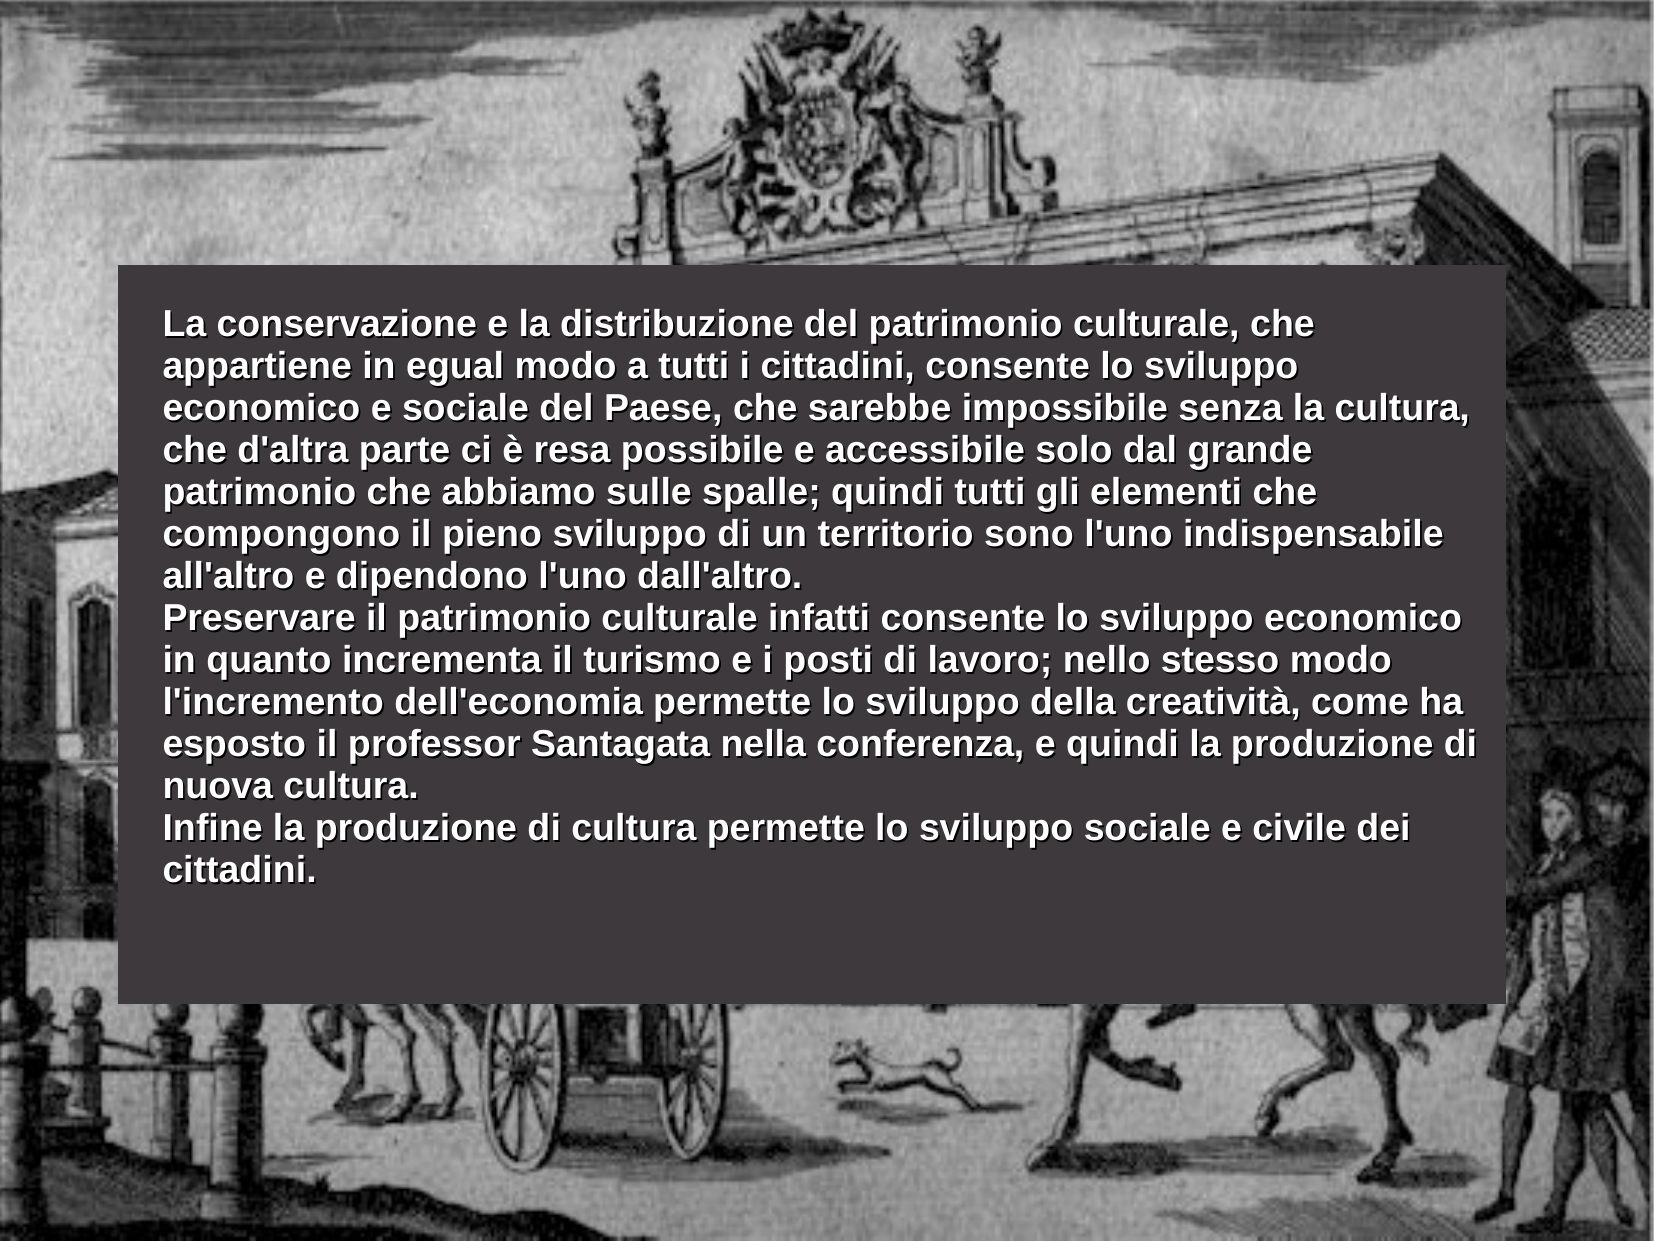

La conservazione e la distribuzione del patrimonio culturale, che appartiene in egual modo a tutti i cittadini, consente lo sviluppo economico e sociale del Paese, che sarebbe impossibile senza la cultura, che d'altra parte ci è resa possibile e accessibile solo dal grande patrimonio che abbiamo sulle spalle; quindi tutti gli elementi che compongono il pieno sviluppo di un territorio sono l'uno indispensabile all'altro e dipendono l'uno dall'altro.
Preservare il patrimonio culturale infatti consente lo sviluppo economico in quanto incrementa il turismo e i posti di lavoro; nello stesso modo l'incremento dell'economia permette lo sviluppo della creatività, come ha esposto il professor Santagata nella conferenza, e quindi la produzione di nuova cultura.
Infine la produzione di cultura permette lo sviluppo sociale e civile dei cittadini.